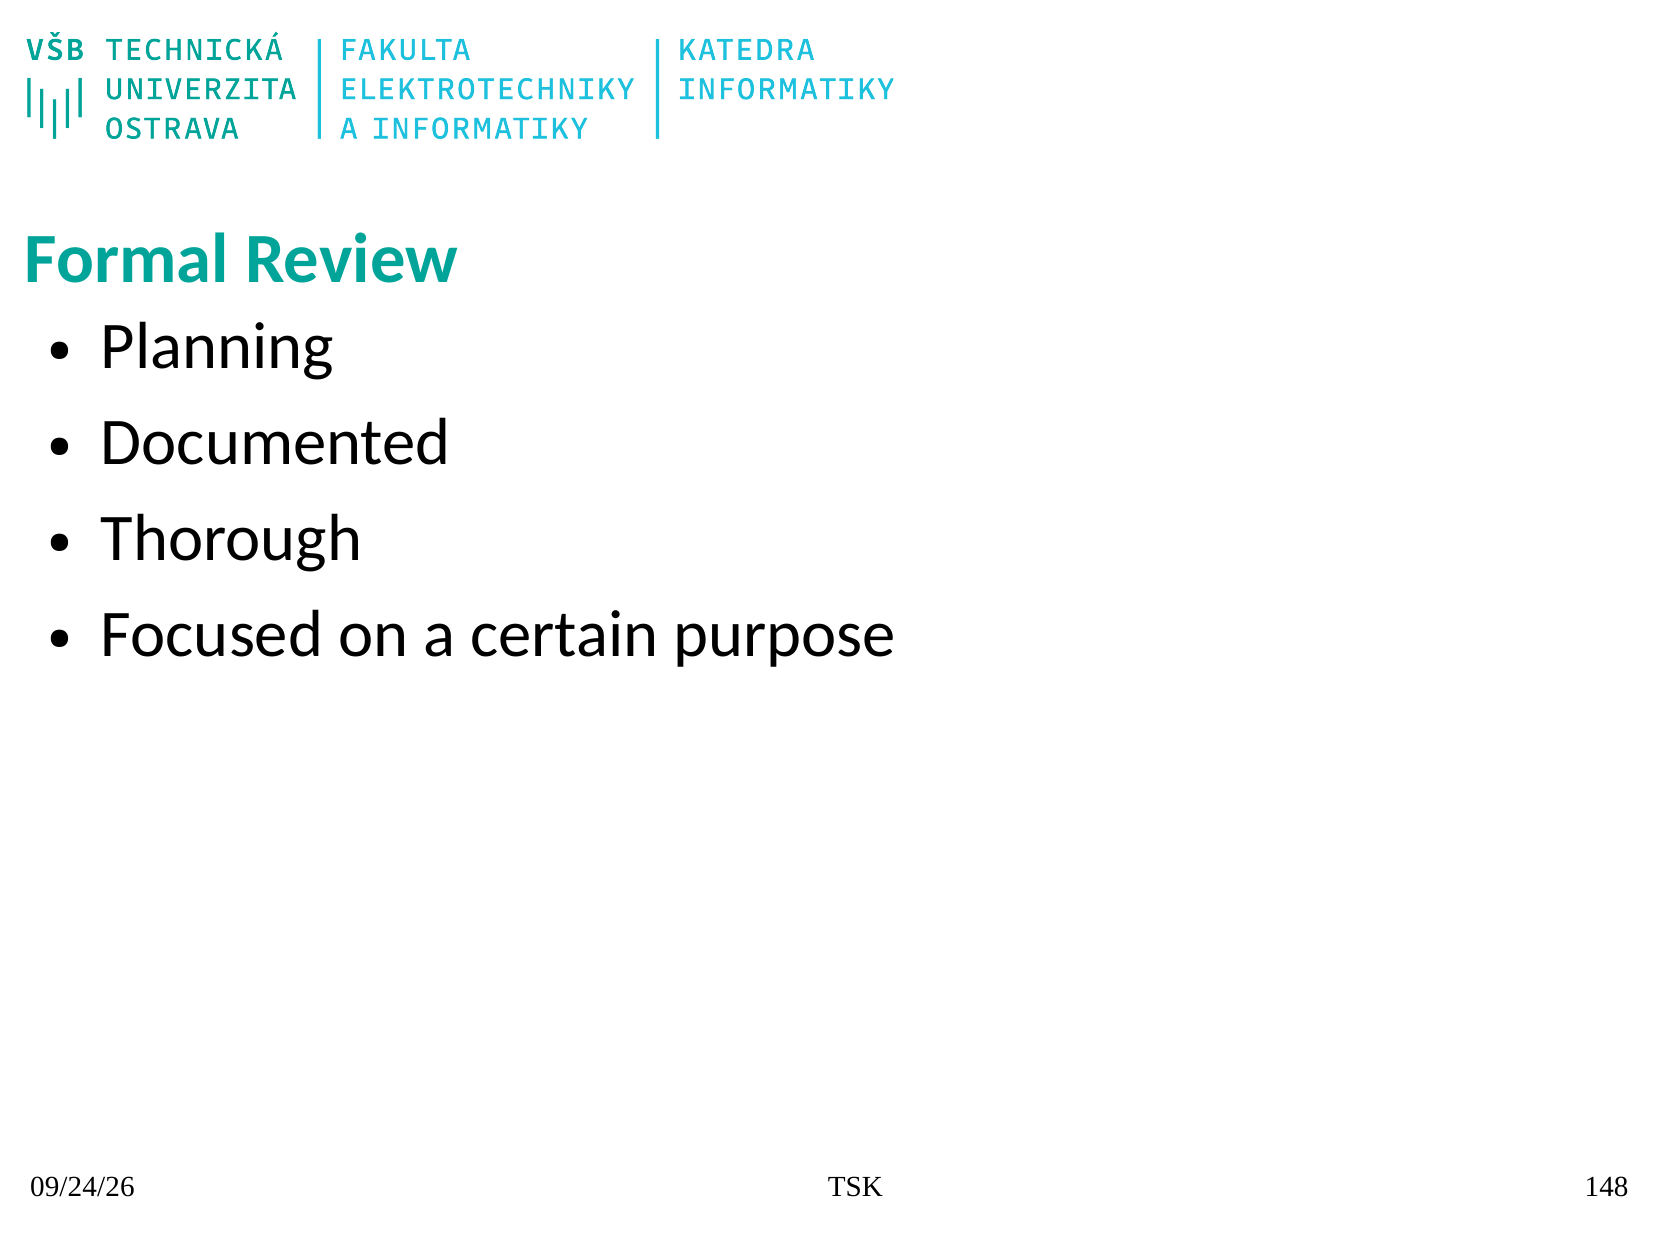

# Formal Review
Planning
Documented
Thorough
Focused on a certain purpose
TSK
148